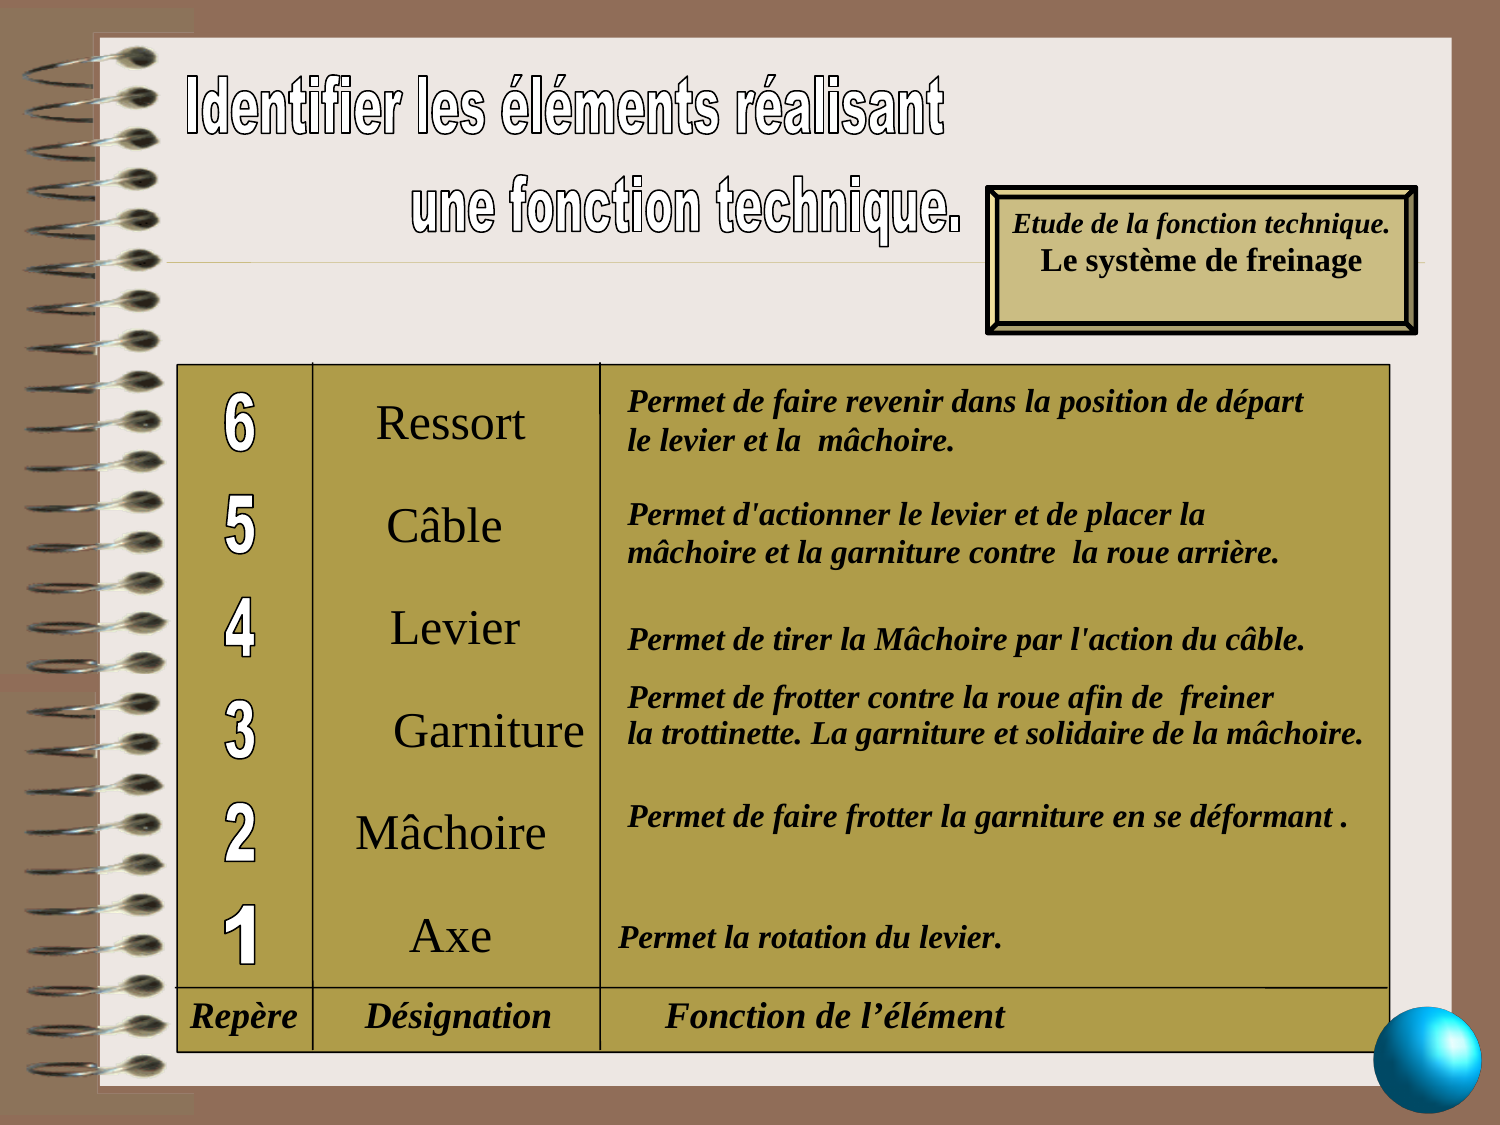

Etude de la fonction technique.
Le système de freinage
Permet de faire revenir dans la position de départ
le levier et la mâchoire.
Ressort
Permet d'actionner le levier et de placer la
mâchoire et la garniture contre la roue arrière.
Câble
Levier
Permet de tirer la Mâchoire par l'action du câble.
Permet de frotter contre la roue afin de freiner
la trottinette. La garniture et solidaire de la mâchoire.
Garniture
Permet de faire frotter la garniture en se déformant .
Mâchoire
Axe
Permet la rotation du levier.
Repère
Désignation
Fonction de l’élément